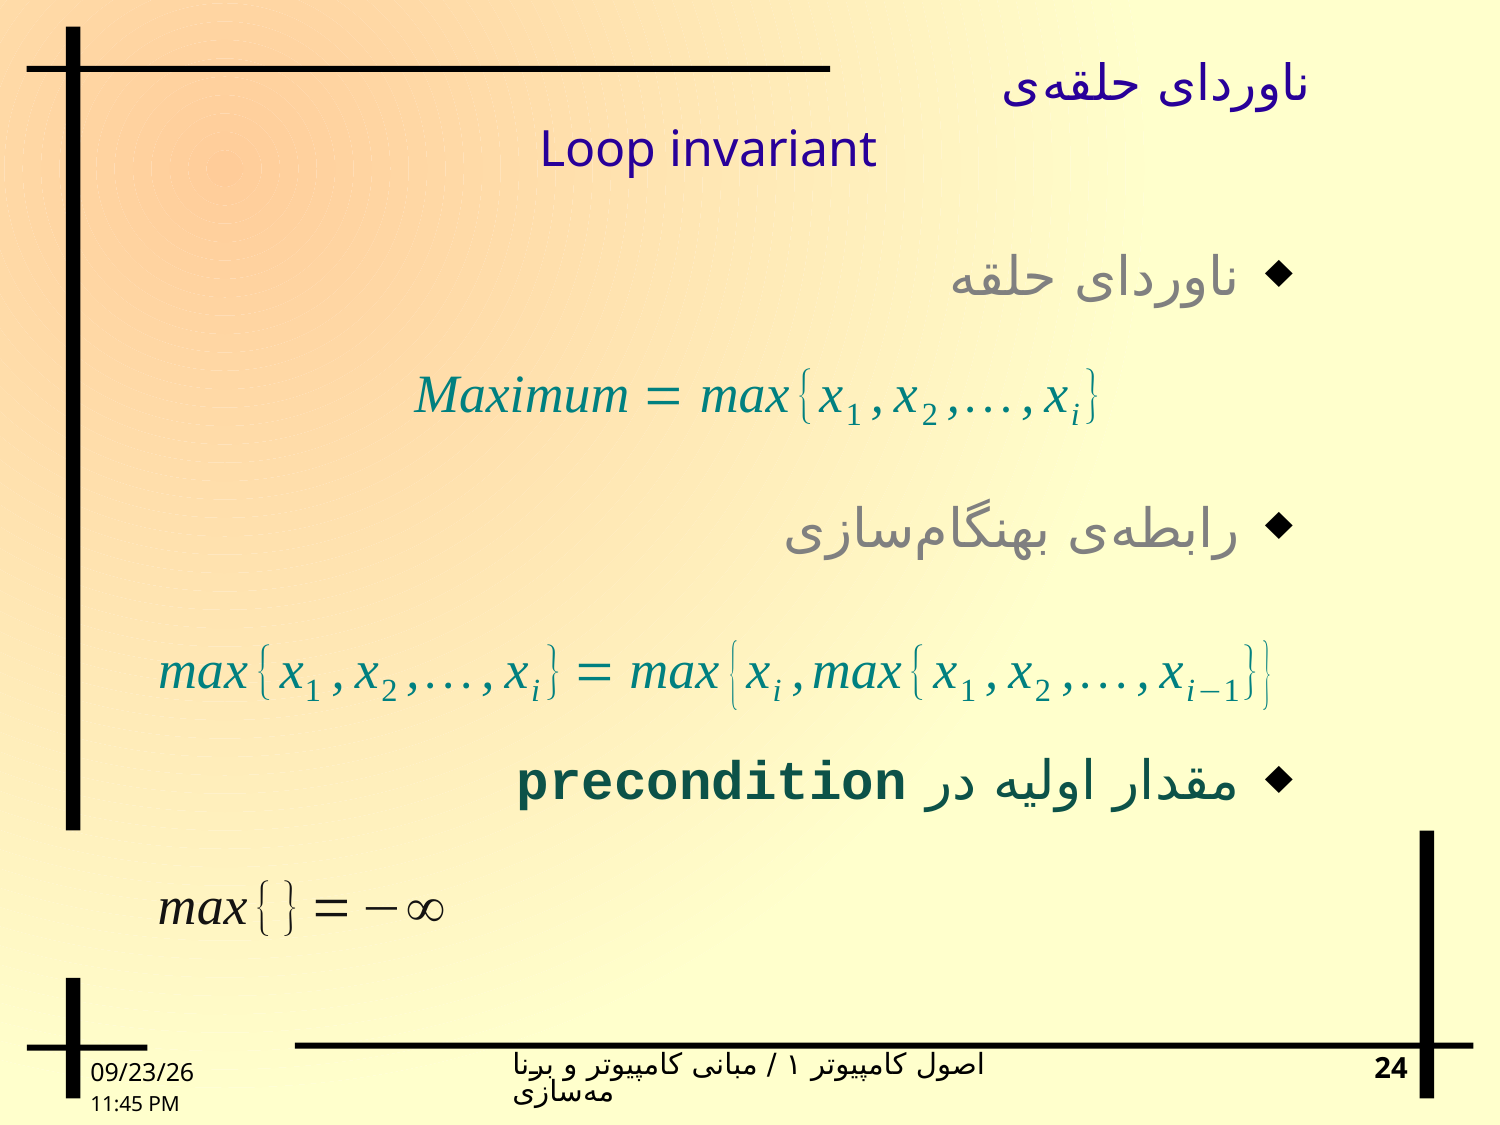

# ناوردای حلقه‌ی Loop invariant
ناوردای حلقه
رابطه‌ی بهنگام‌سازی
مقدار اولیه در precondition
اصول کامپیوتر ۱ / مبانی کامپیوتر و برنامه‌سازی
24